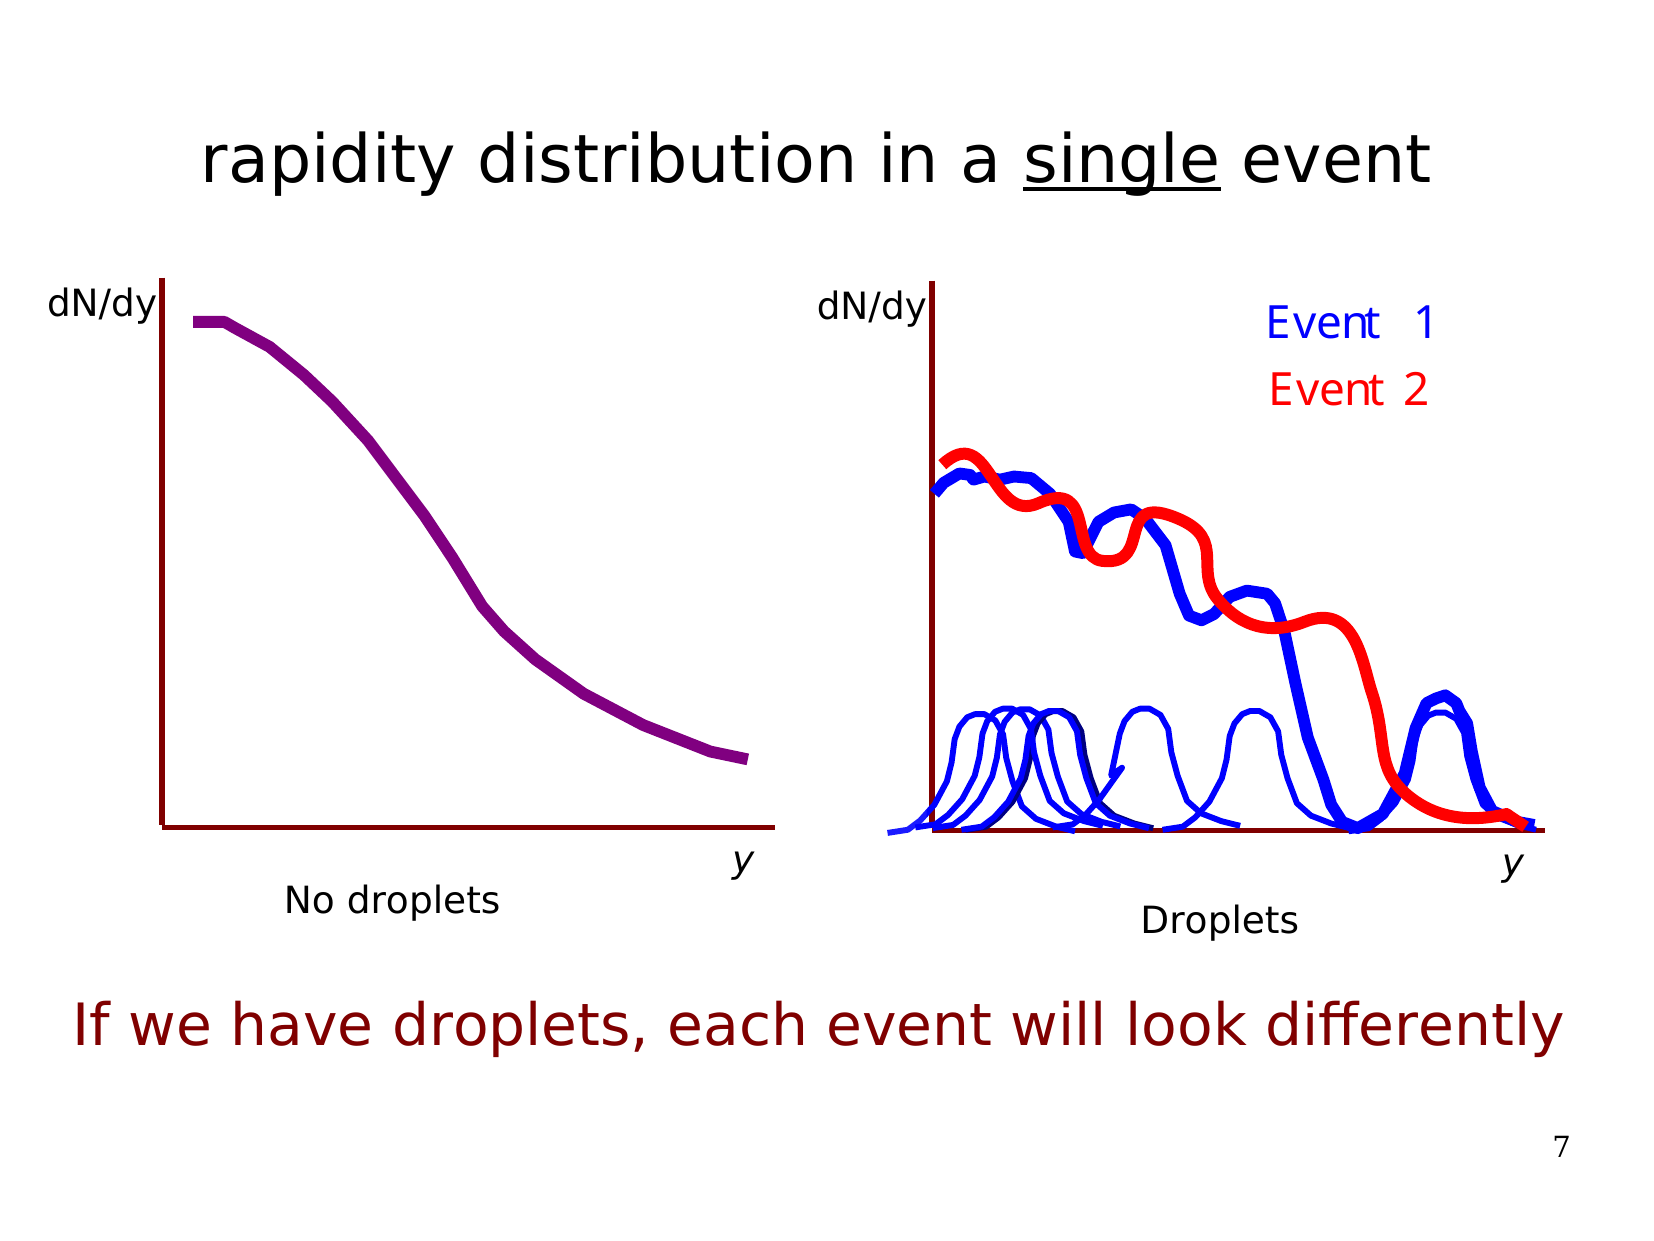

# rapidity distribution in a single event
dN/dy
dN/dy
y
y
No droplets
Droplets
If we have droplets, each event will look differently
7